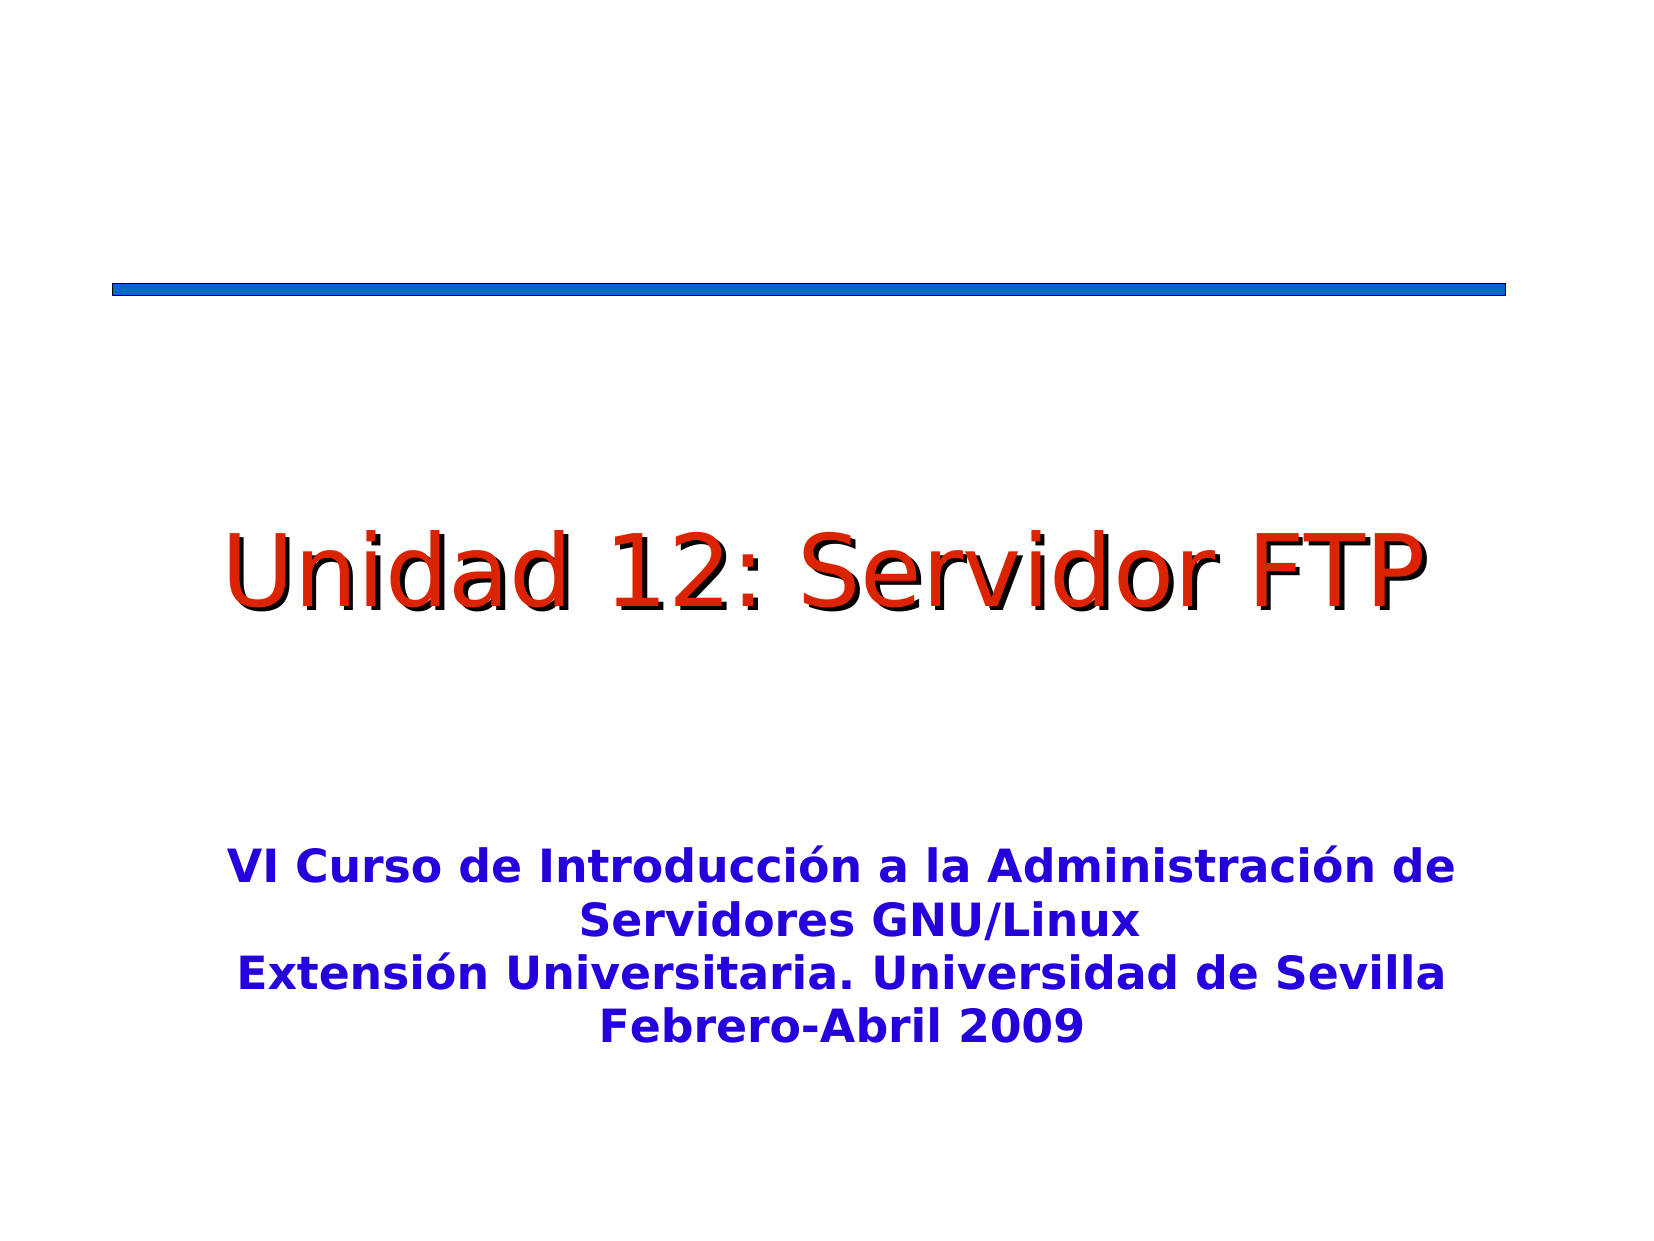

# Unidad 12: Servidor FTP
VI Curso de Introducción a la Administración de Servidores GNU/Linux
Extensión Universitaria. Universidad de Sevilla
Febrero-Abril 2009